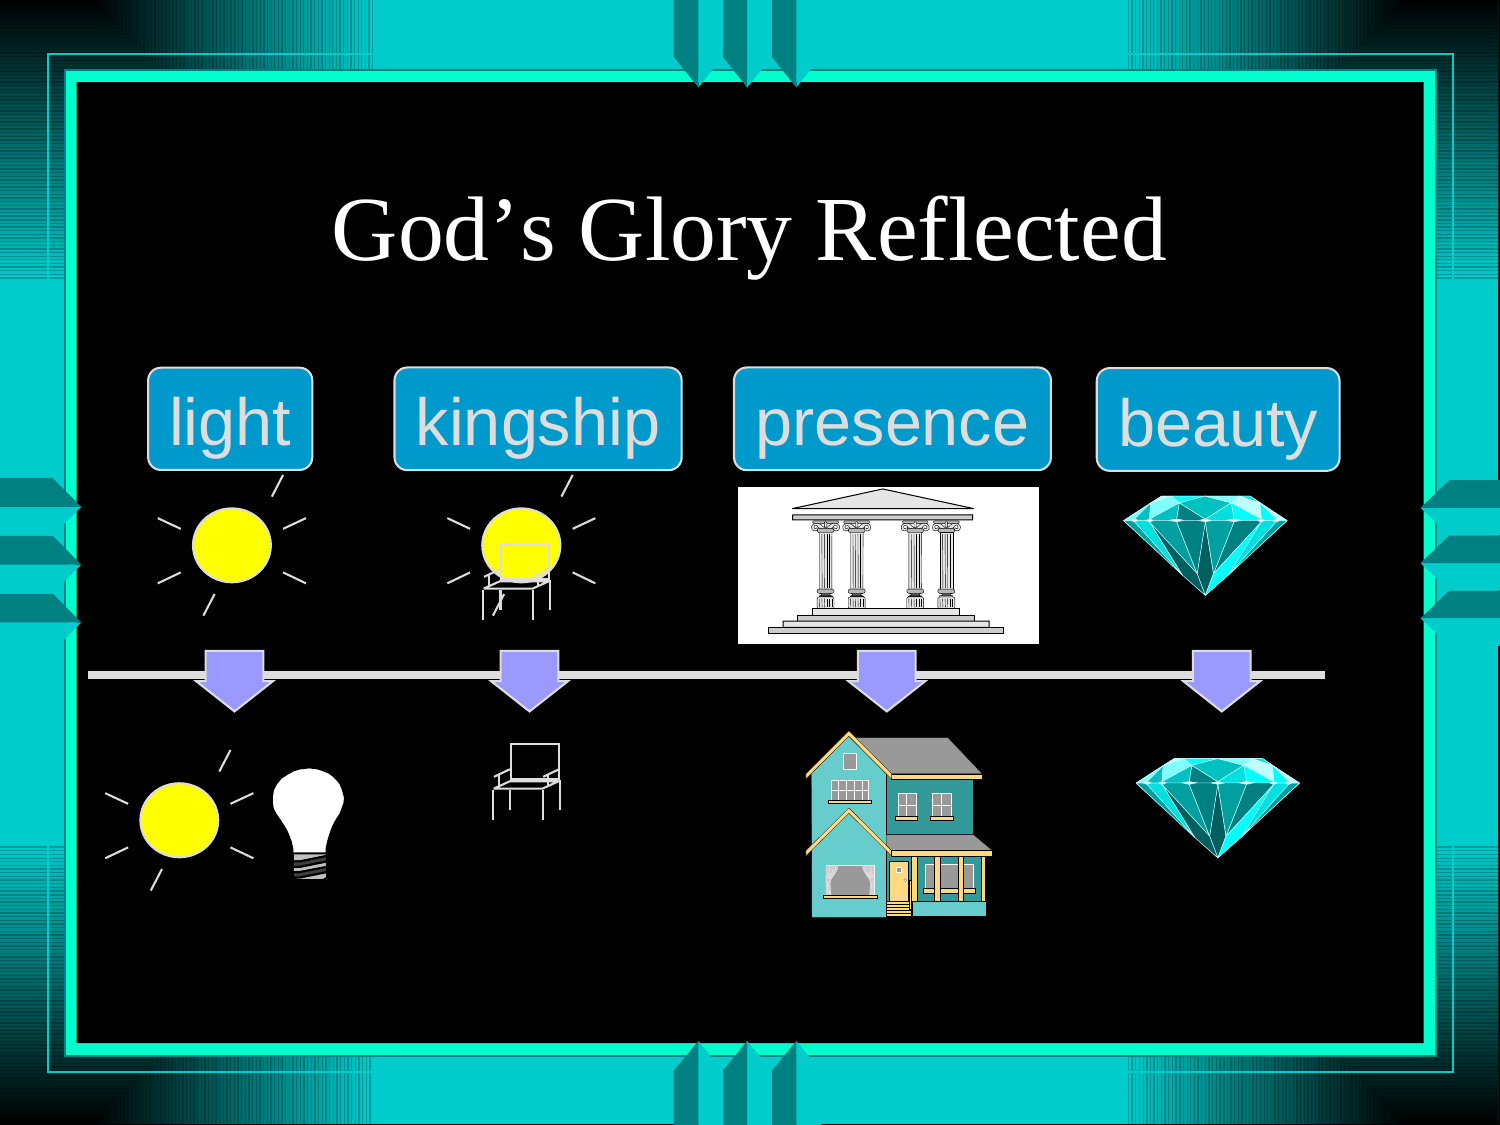

# God’s Glory Reflected
kingship
presence
light
beauty